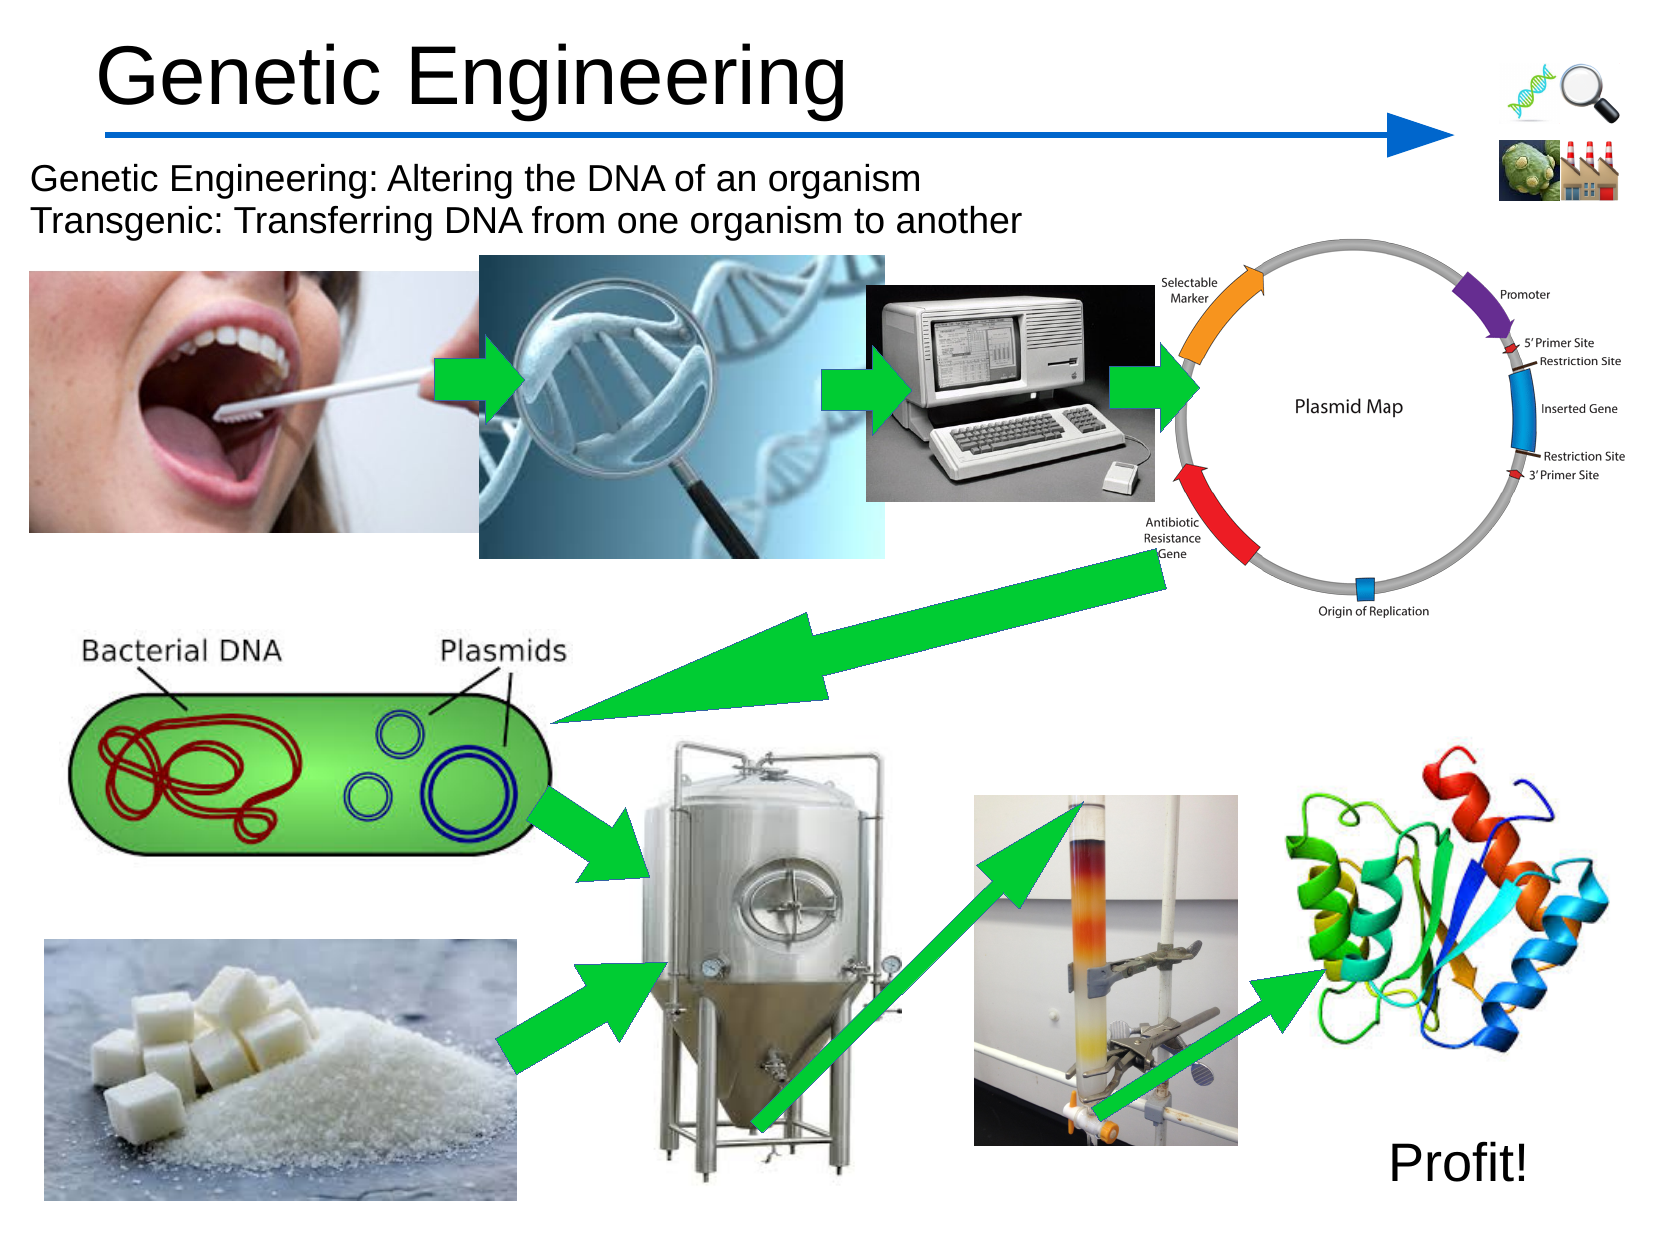

Genetic Engineering
Genetic Engineering: Altering the DNA of an organism
Transgenic: Transferring DNA from one organism to another
Profit!